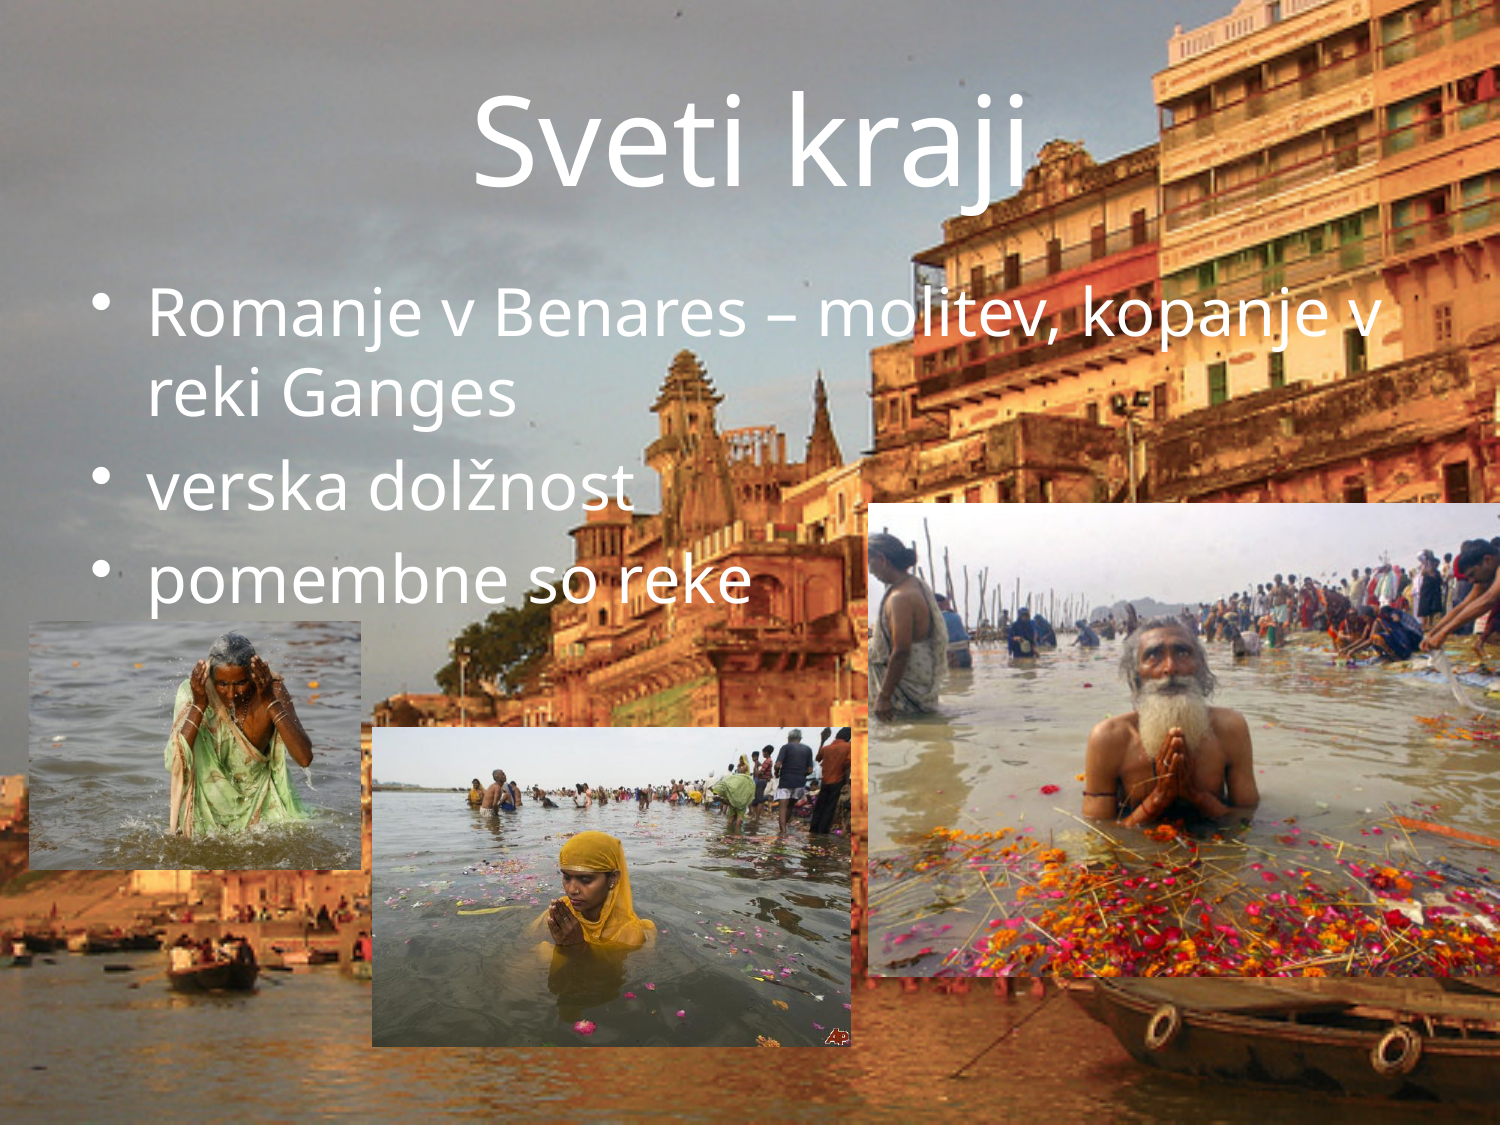

# Sveti kraji
Romanje v Benares – molitev, kopanje v reki Ganges
verska dolžnost
pomembne so reke